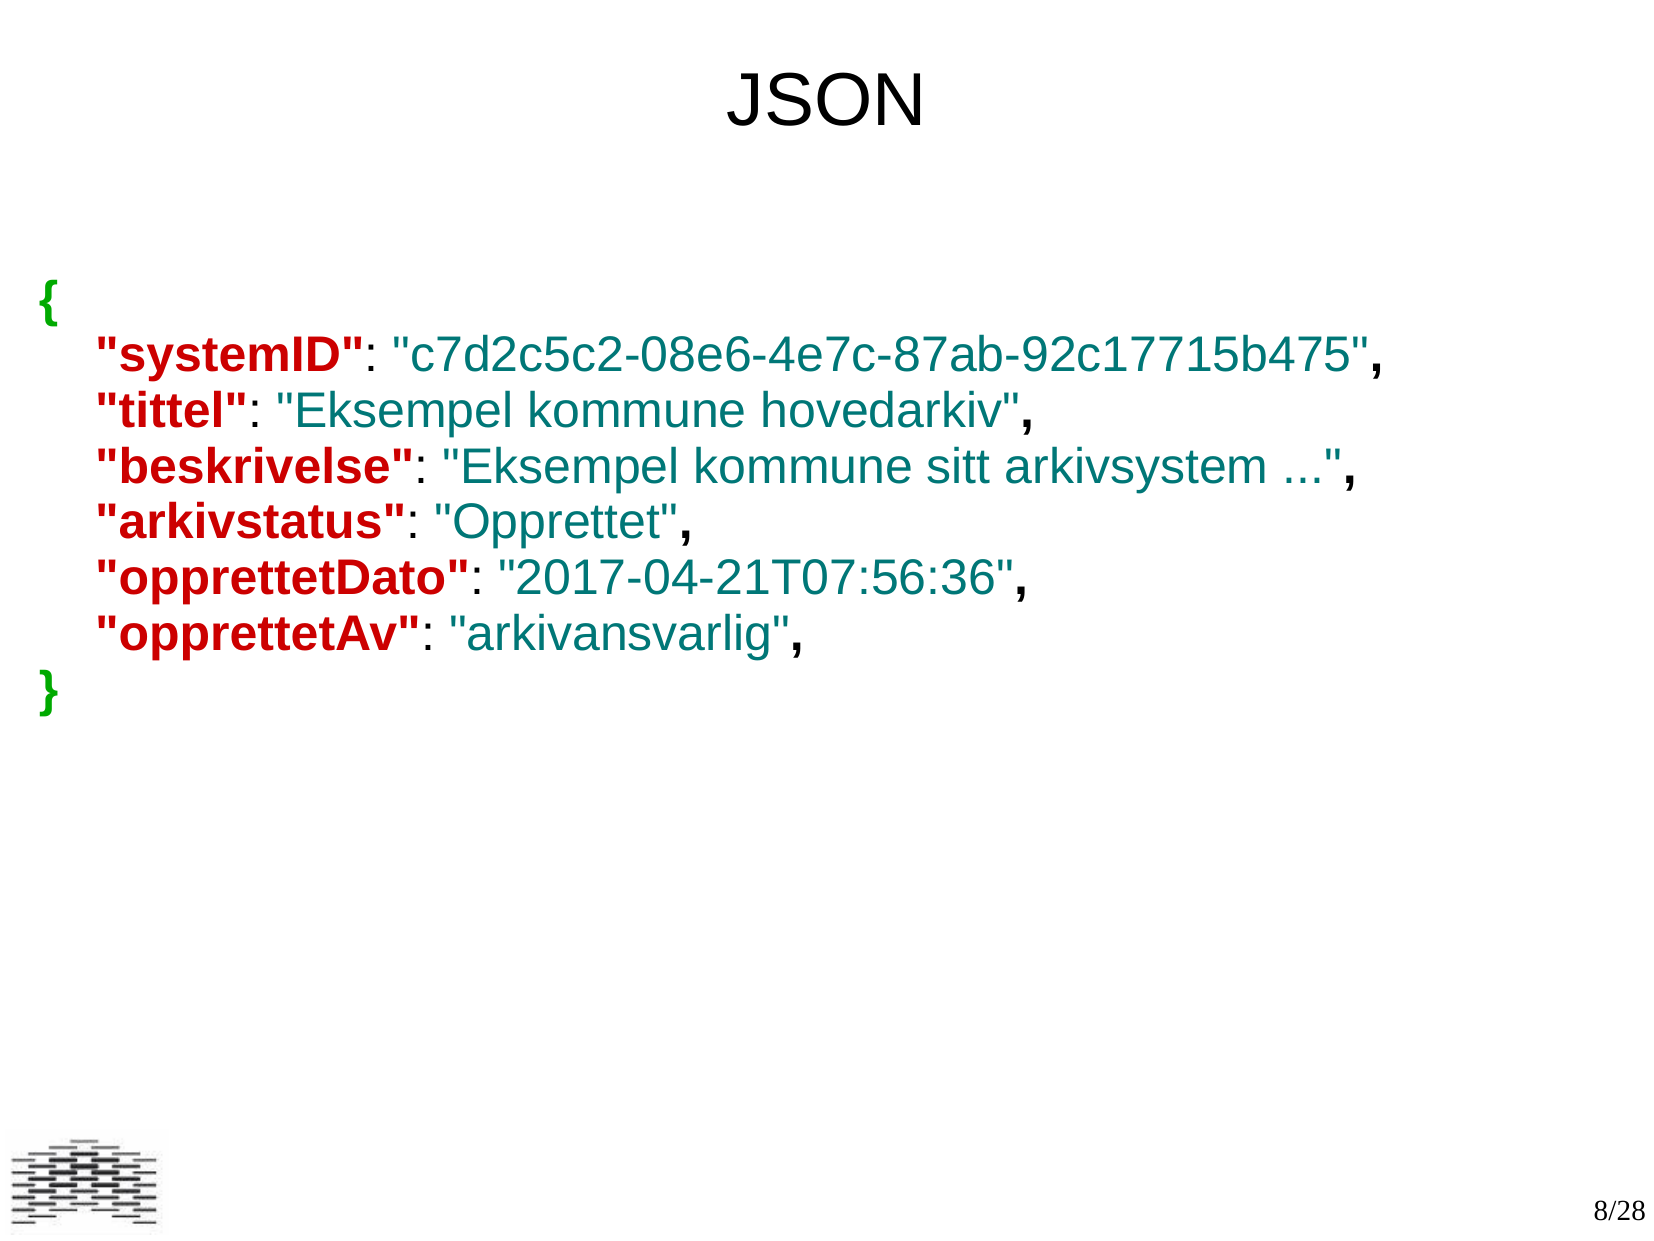

# JSON
{
 "systemID": "c7d2c5c2-08e6-4e7c-87ab-92c17715b475",
 "tittel": "Eksempel kommune hovedarkiv",
 "beskrivelse": "Eksempel kommune sitt arkivsystem ...",
 "arkivstatus": "Opprettet",
 "opprettetDato": "2017-04-21T07:56:36",
 "opprettetAv": "arkivansvarlig",
}